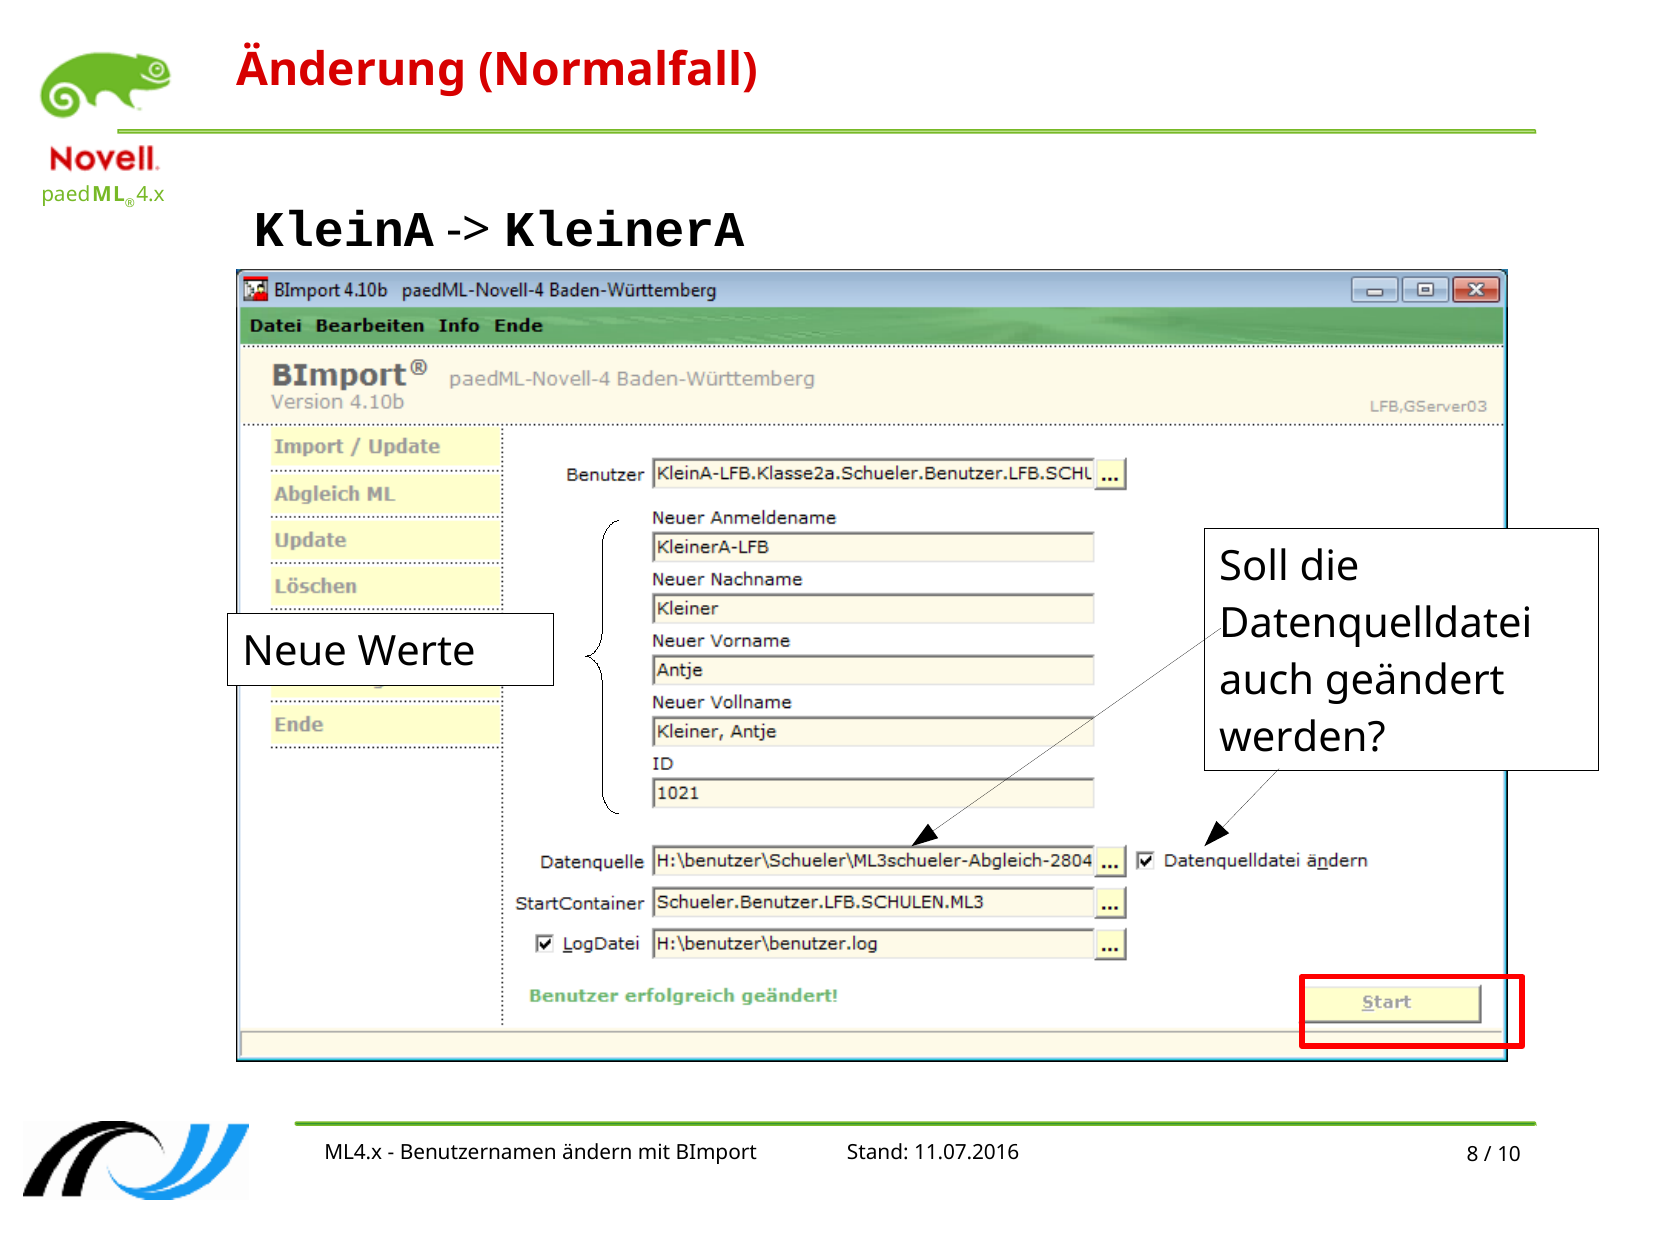

# Änderung (Normalfall)
KleinA -> KleinerA
Soll die Datenquelldatei auch geändert werden?
Neue Werte
ML4.x - Benutzernamen ändern mit BImport
11.07.2016
8